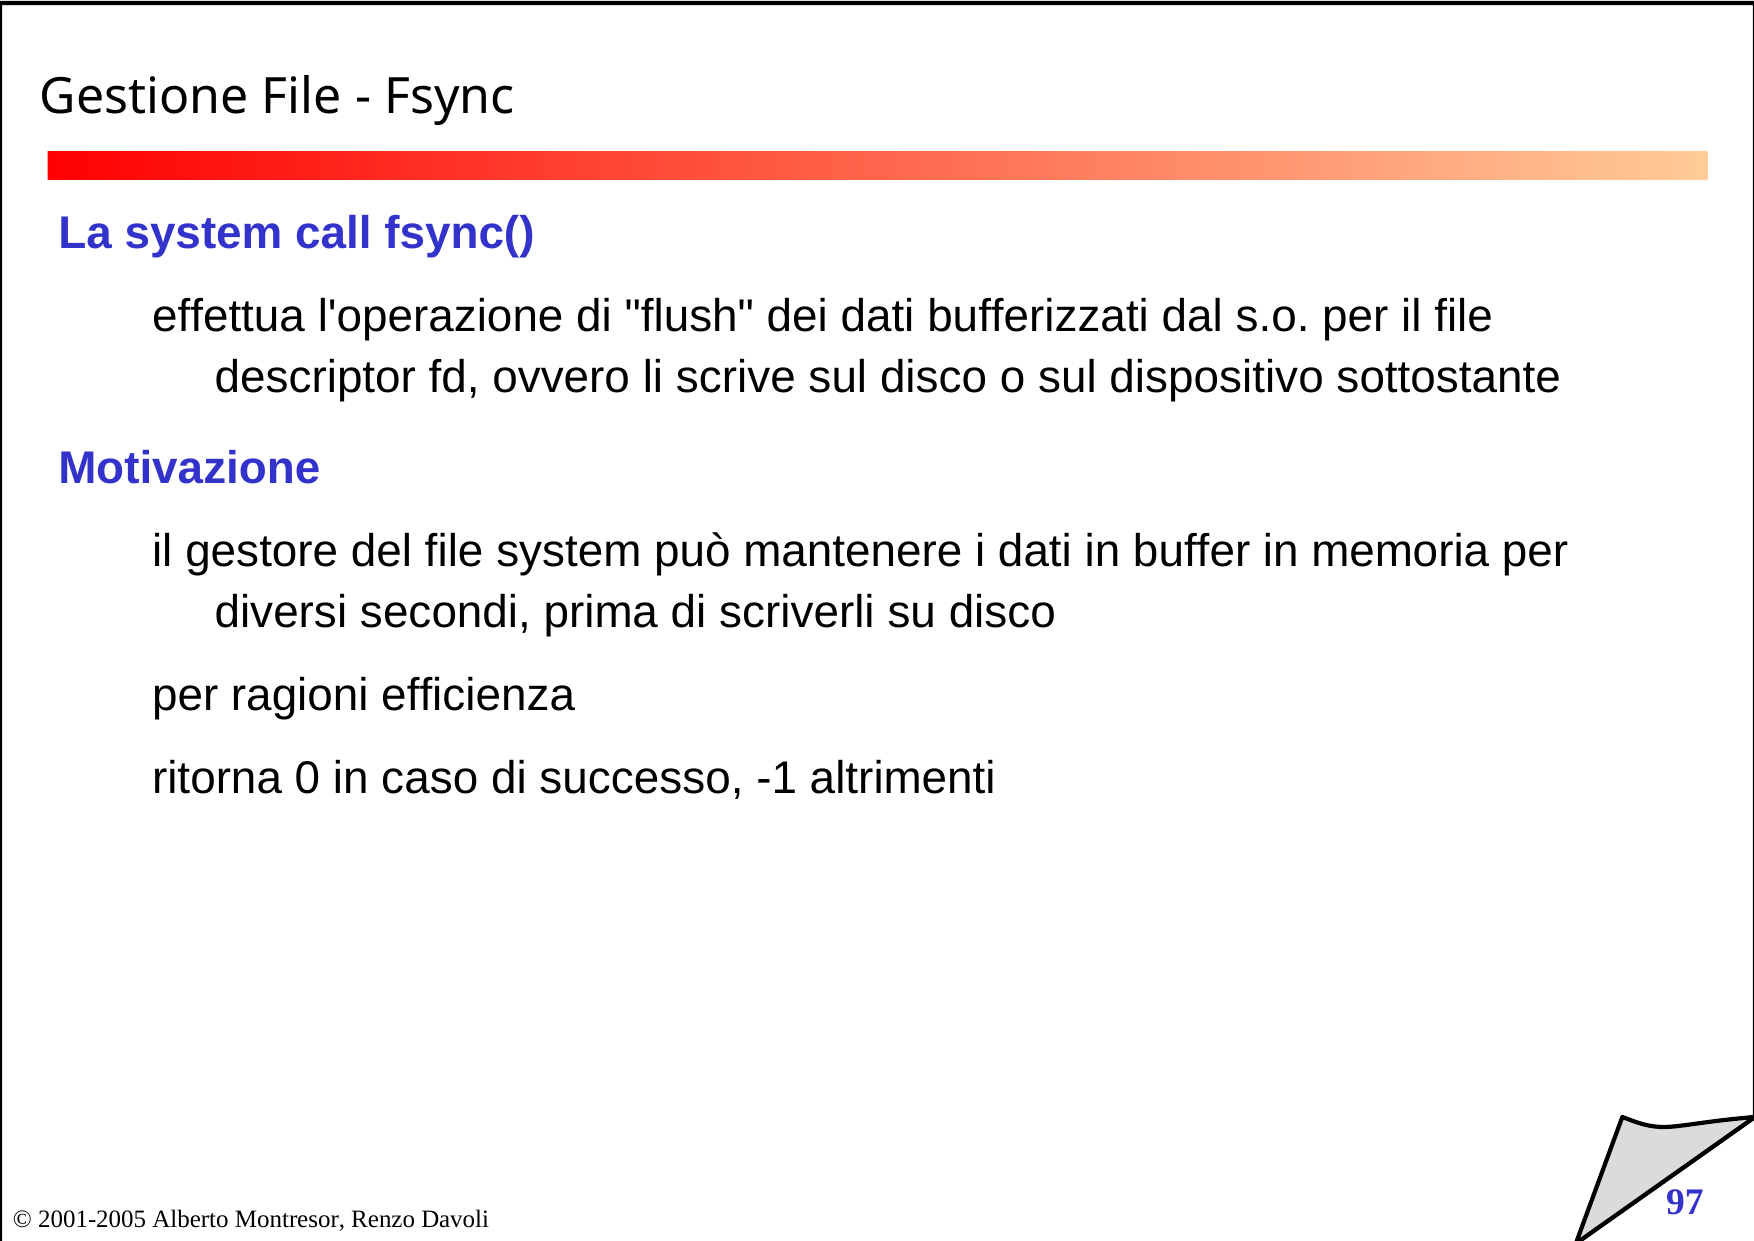

# Gestione File - Fsync
La system call fsync()
effettua l'operazione di "flush" dei dati bufferizzati dal s.o. per il file descriptor fd, ovvero li scrive sul disco o sul dispositivo sottostante
Motivazione
il gestore del file system può mantenere i dati in buffer in memoria per diversi secondi, prima di scriverli su disco
per ragioni efficienza
ritorna 0 in caso di successo, -1 altrimenti